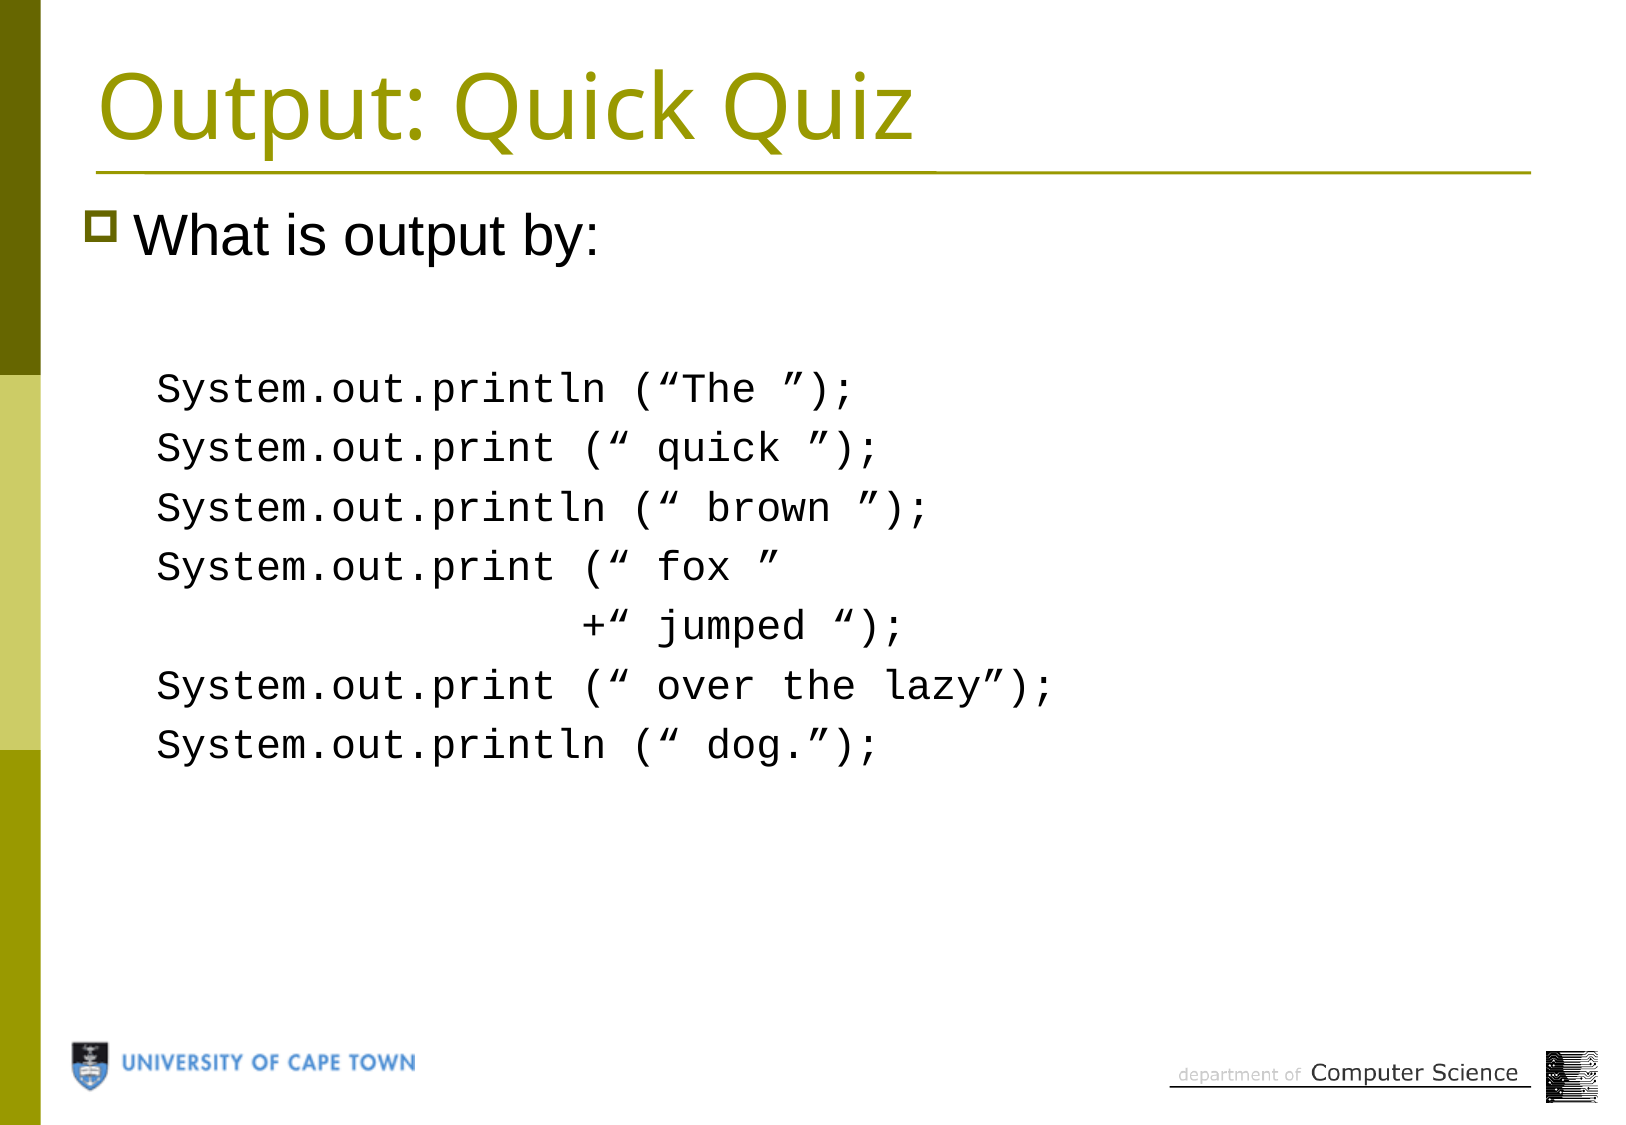

# Output: Quick Quiz
What is output by:
System.out.println (“The ”);
System.out.print (“ quick ”);
System.out.println (“ brown ”);
System.out.print (“ fox ”
 +“ jumped “);
System.out.print (“ over the lazy”);
System.out.println (“ dog.”);